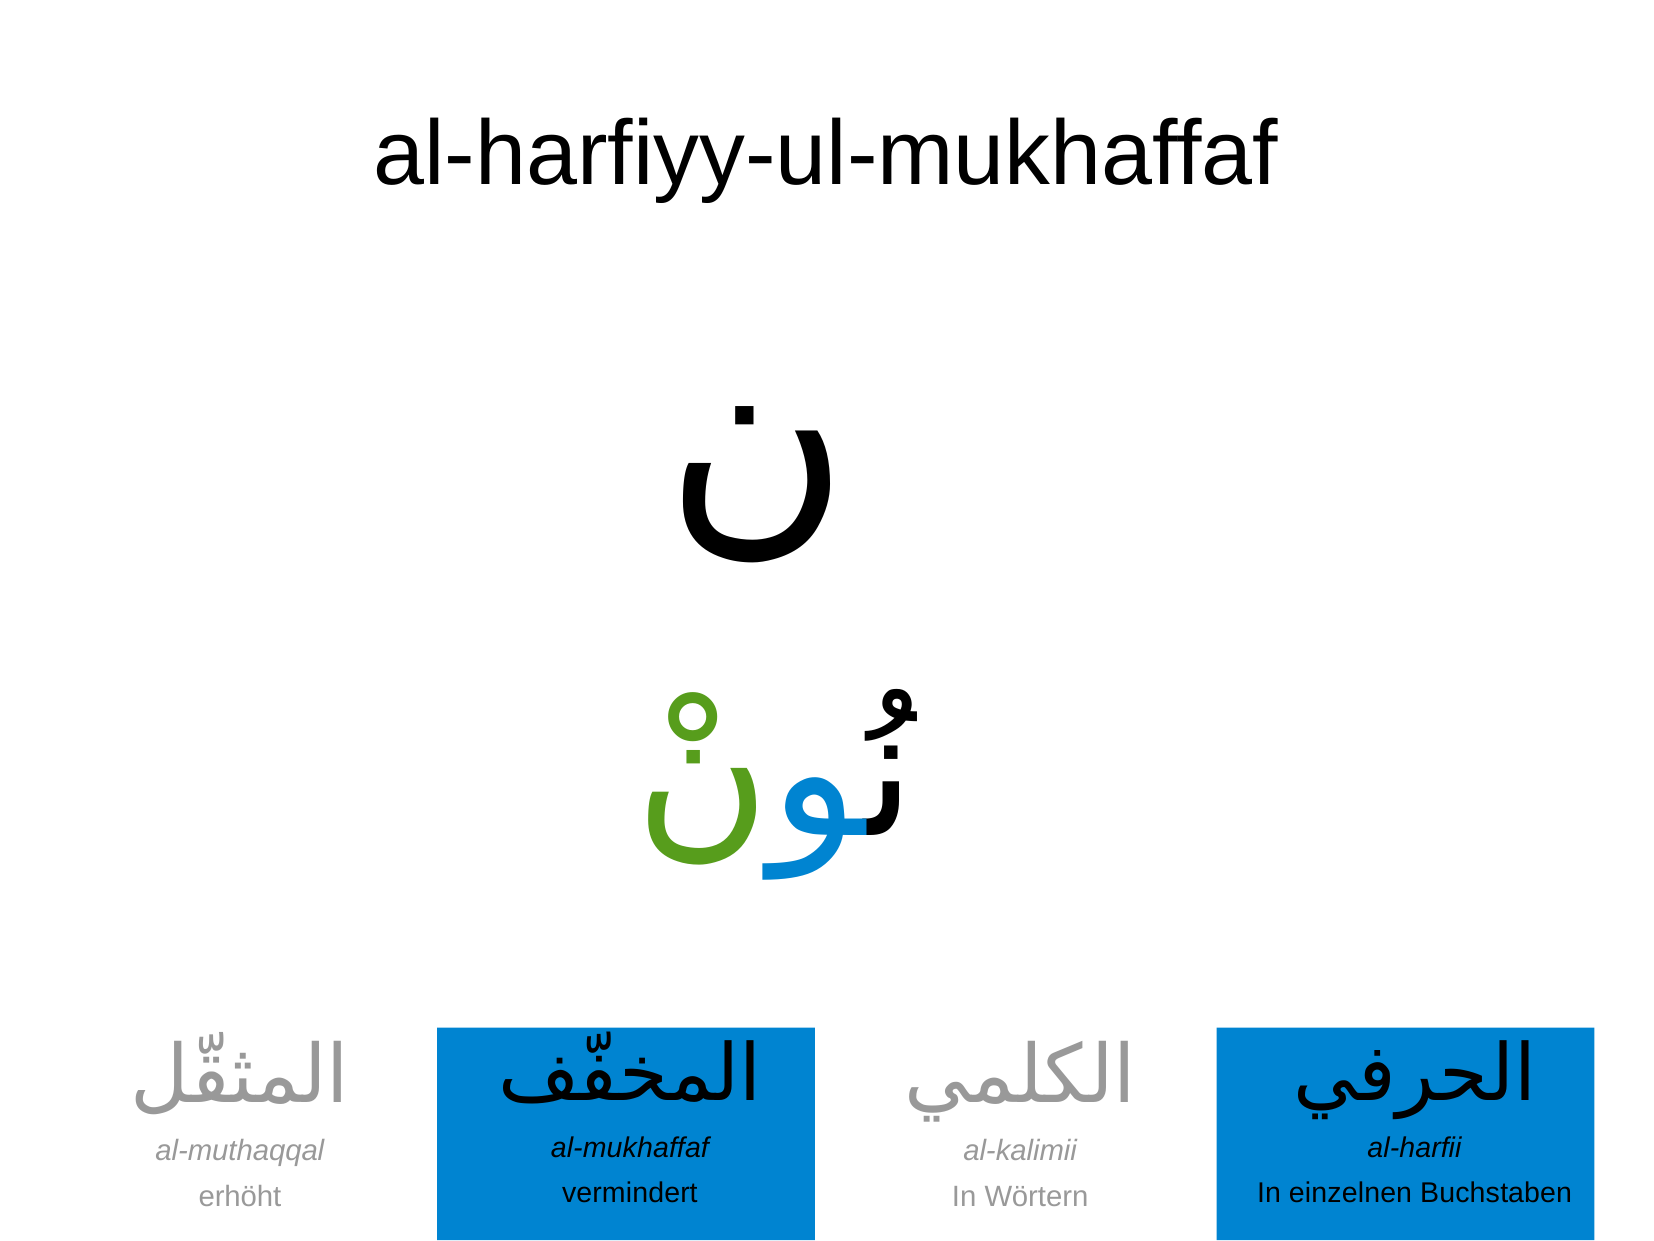

# al-harfiyy-ul-mukhaffaf
ن
نُونْ
المثقّل
al-muthaqqal
erhöht
المخفّف
al-mukhaffaf
vermindert
الكلمي
al-kalimii
In Wörtern
الحرفي
al-harfii
In einzelnen Buchstaben